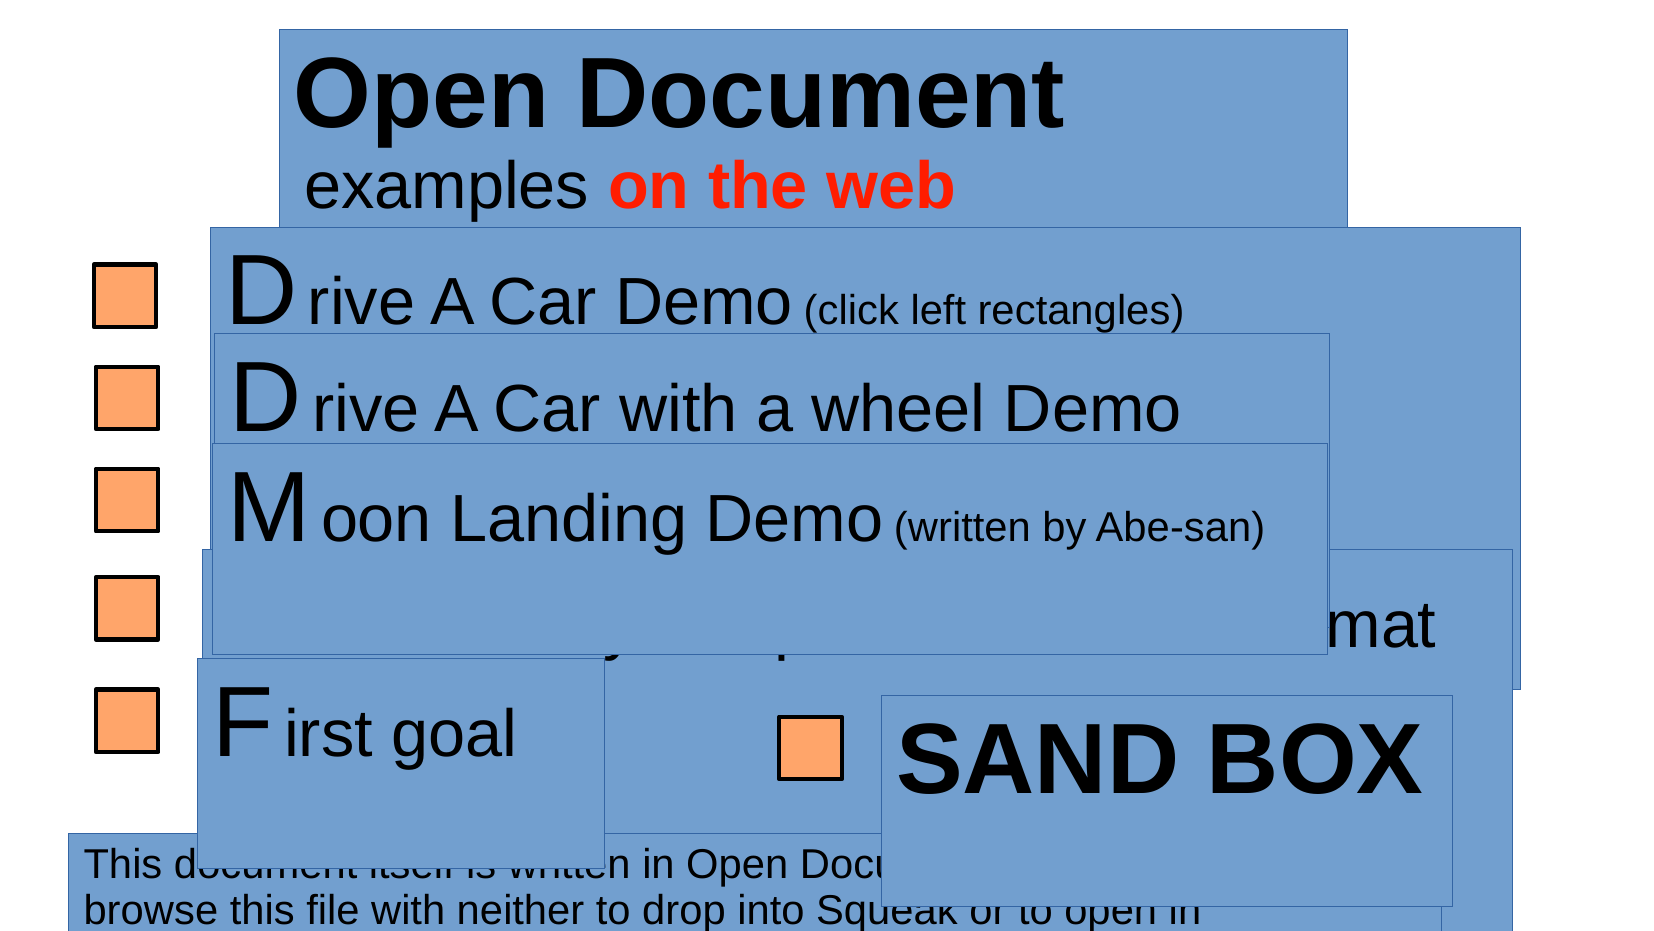

Open Document
 examples on the web
D rive A Car Demo (click left rectangles)
D rive A Car with a wheel Demo
M oon Landing Demo (written by Abe-san)
W hat / W hy is Open Document Format
F irst goal
SAND BOX
This document itself is written in Open Document Format. You can browse this file with neither to drop into Squeak or to open in OpenOffice2. Scripts work only on Tweak.
- Save : File - Export Document...
- Load : File - Import Document... or drop to morphic desktop